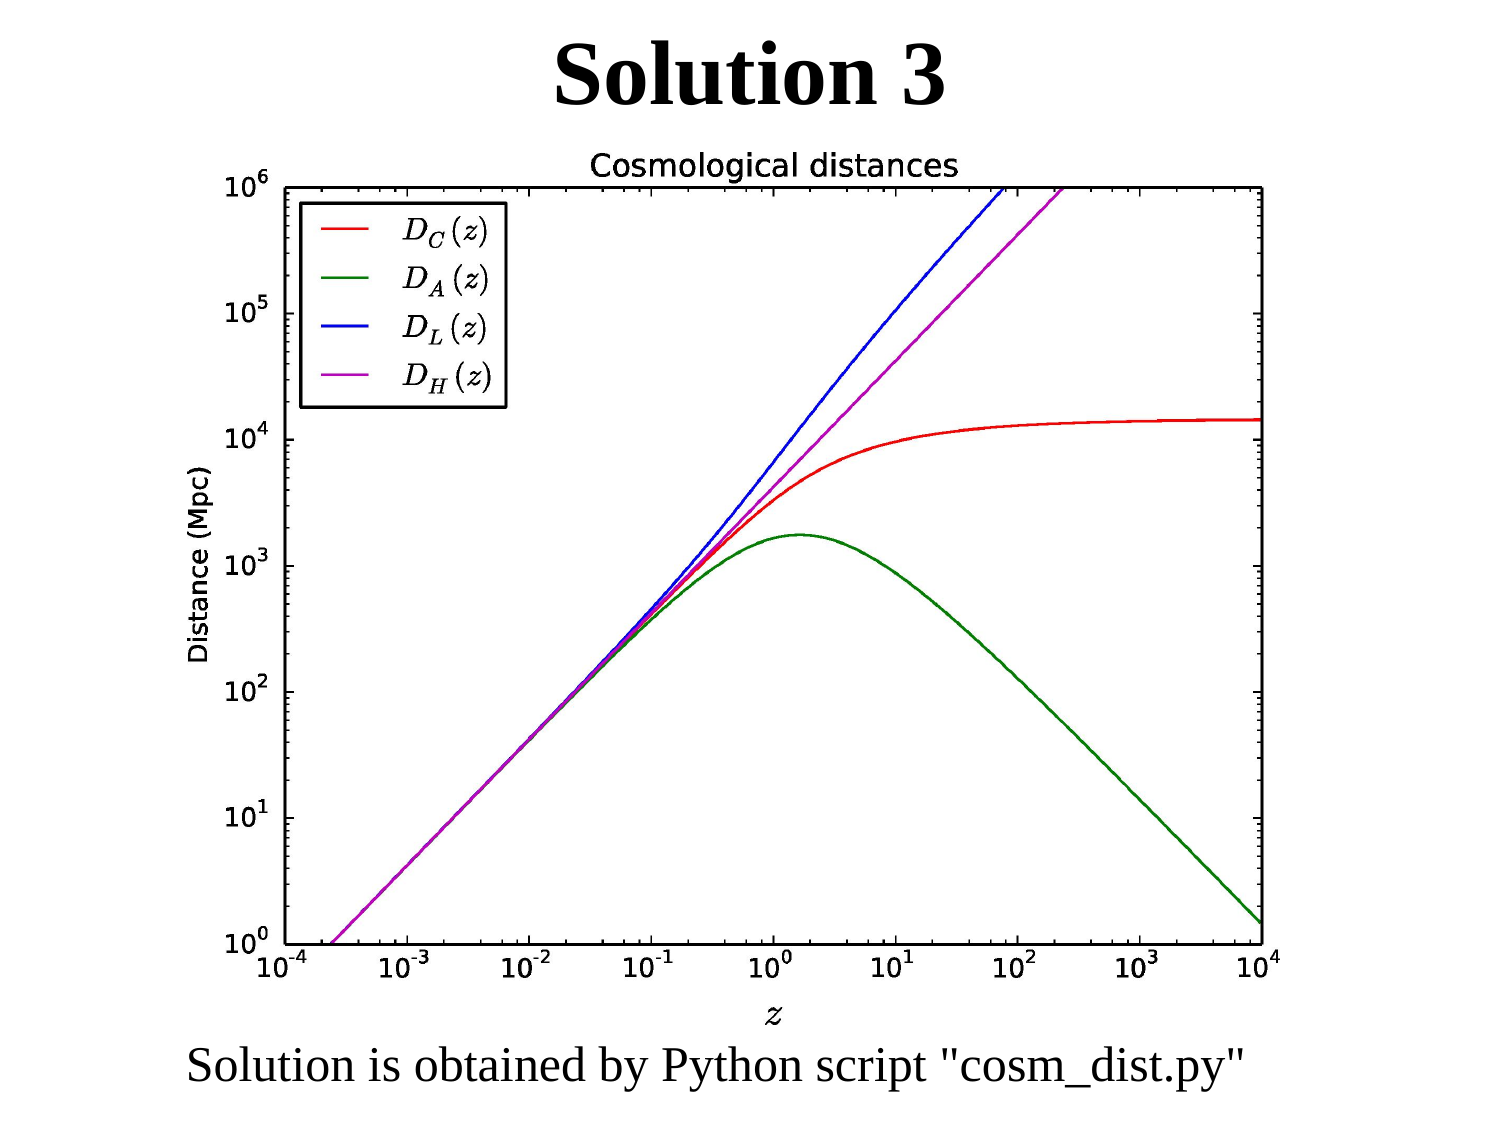

# Solution 3
Solution is obtained by Python script "cosm_dist.py"